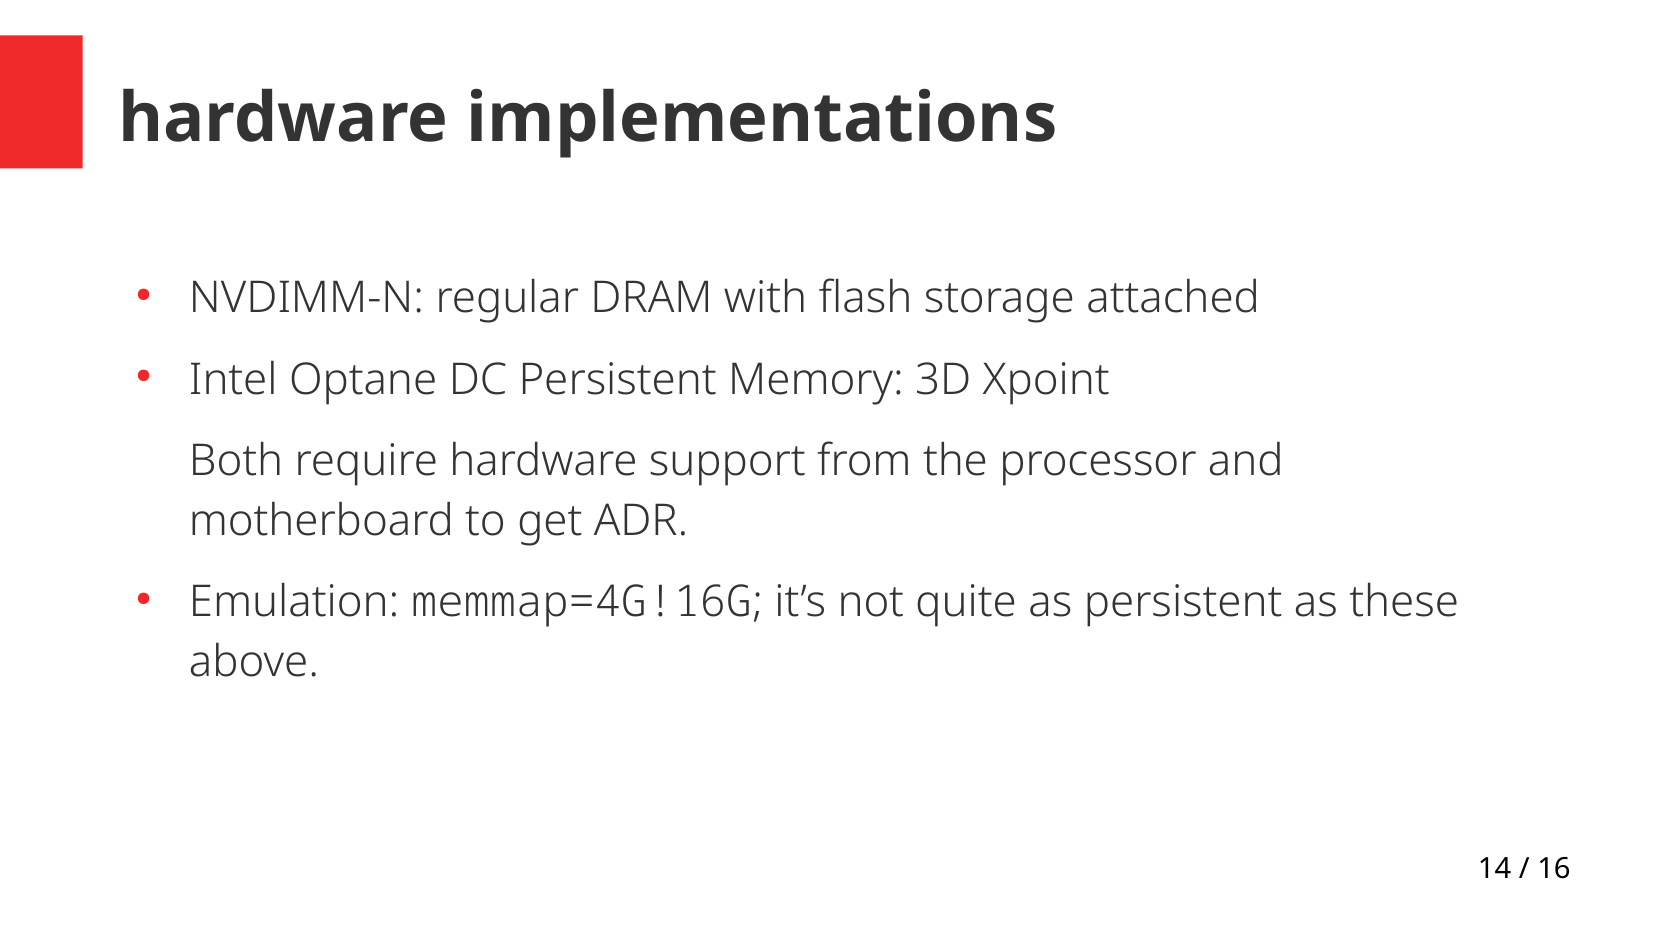

# hardware implementations
NVDIMM-N: regular DRAM with flash storage attached
Intel Optane DC Persistent Memory: 3D Xpoint
Both require hardware support from the processor and motherboard to get ADR.
Emulation: memmap=4G!16G; it’s not quite as persistent as these above.
14